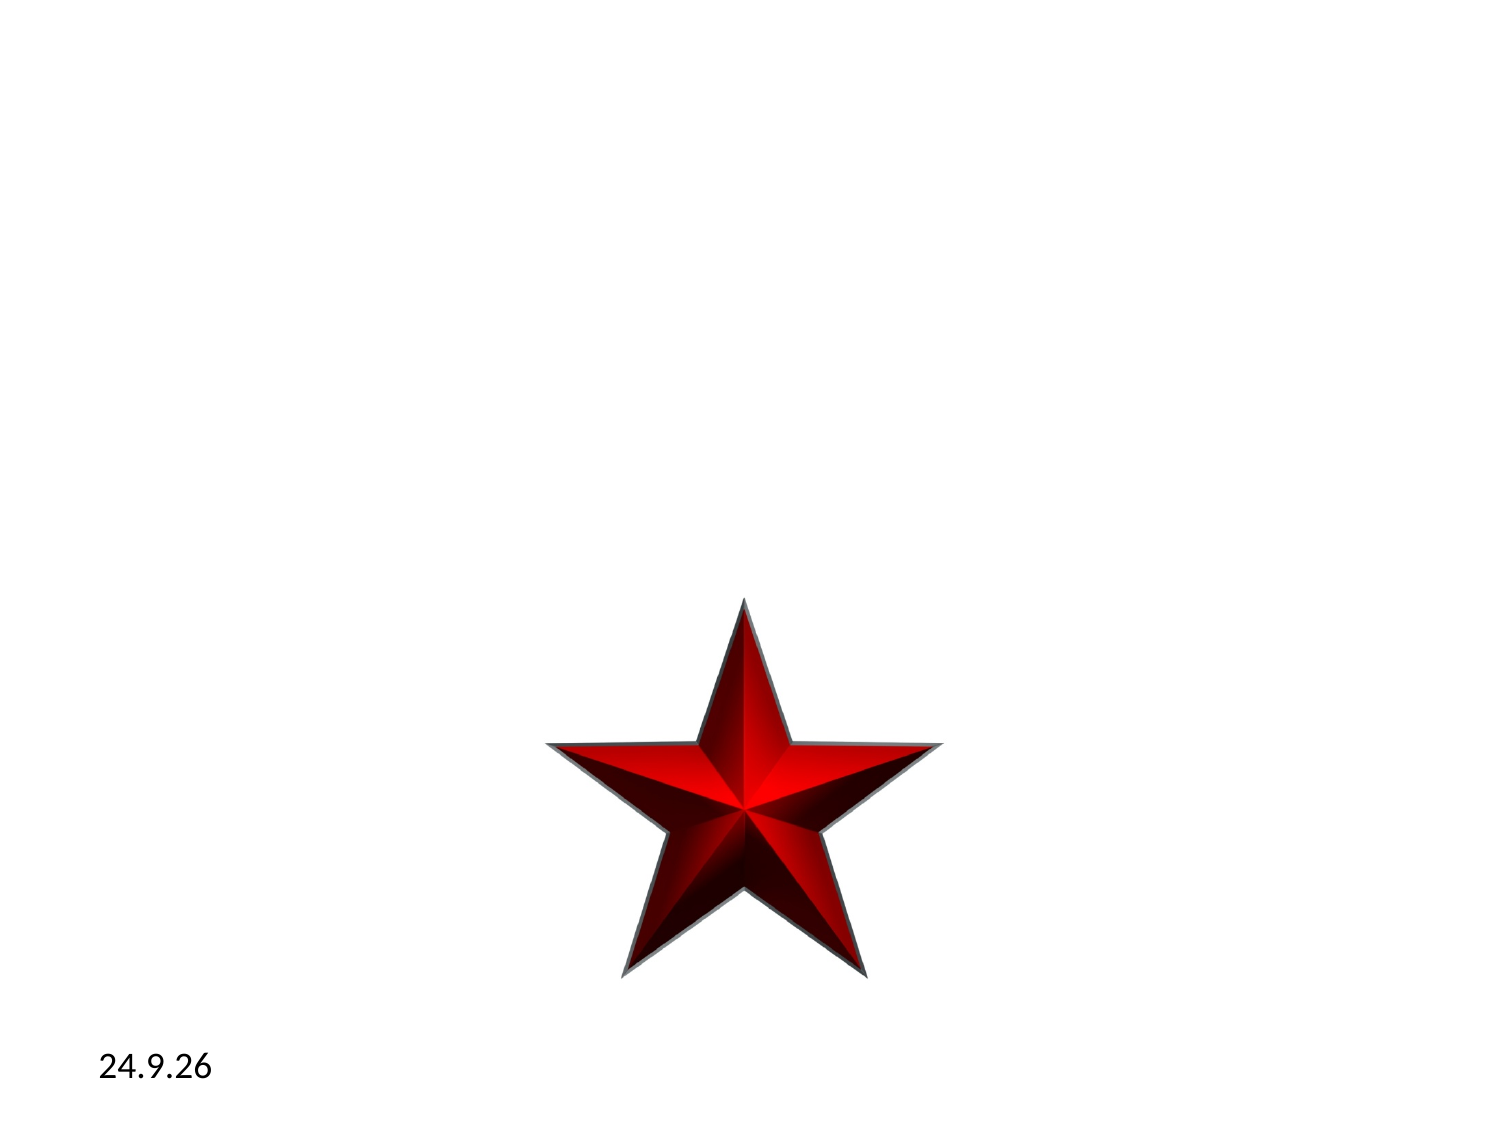

A kishte problem dhe cili ishte problemi ?
#